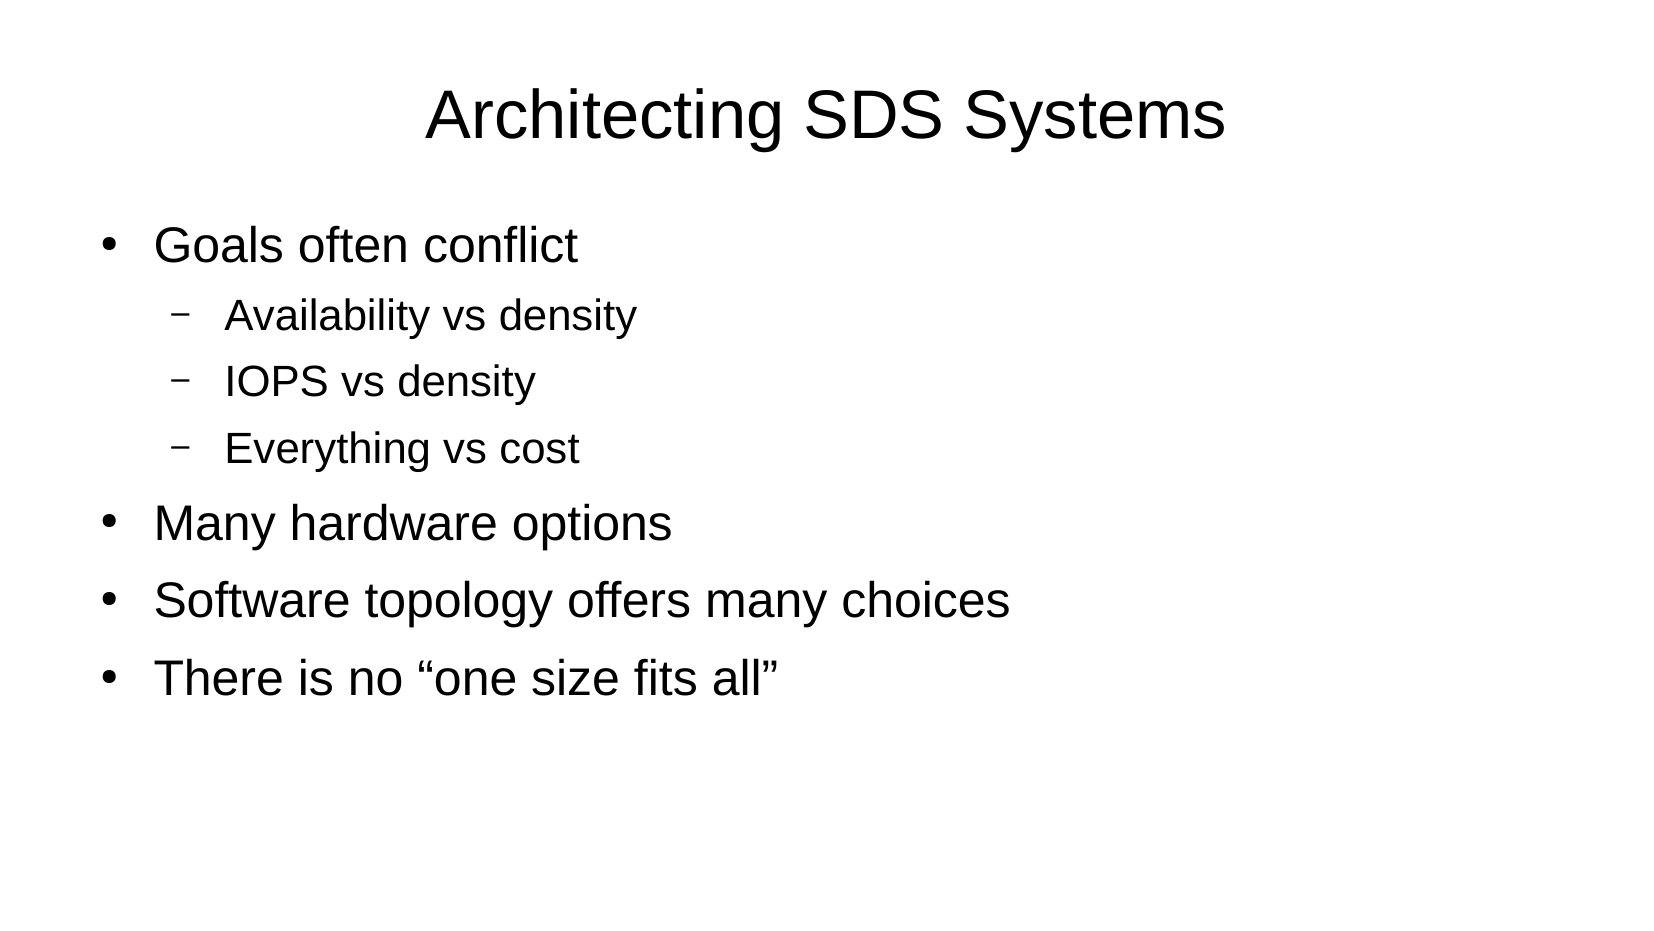

# Architecting SDS Systems
Goals often conflict
Availability vs density
IOPS vs density
Everything vs cost
Many hardware options
Software topology offers many choices
There is no “one size fits all”